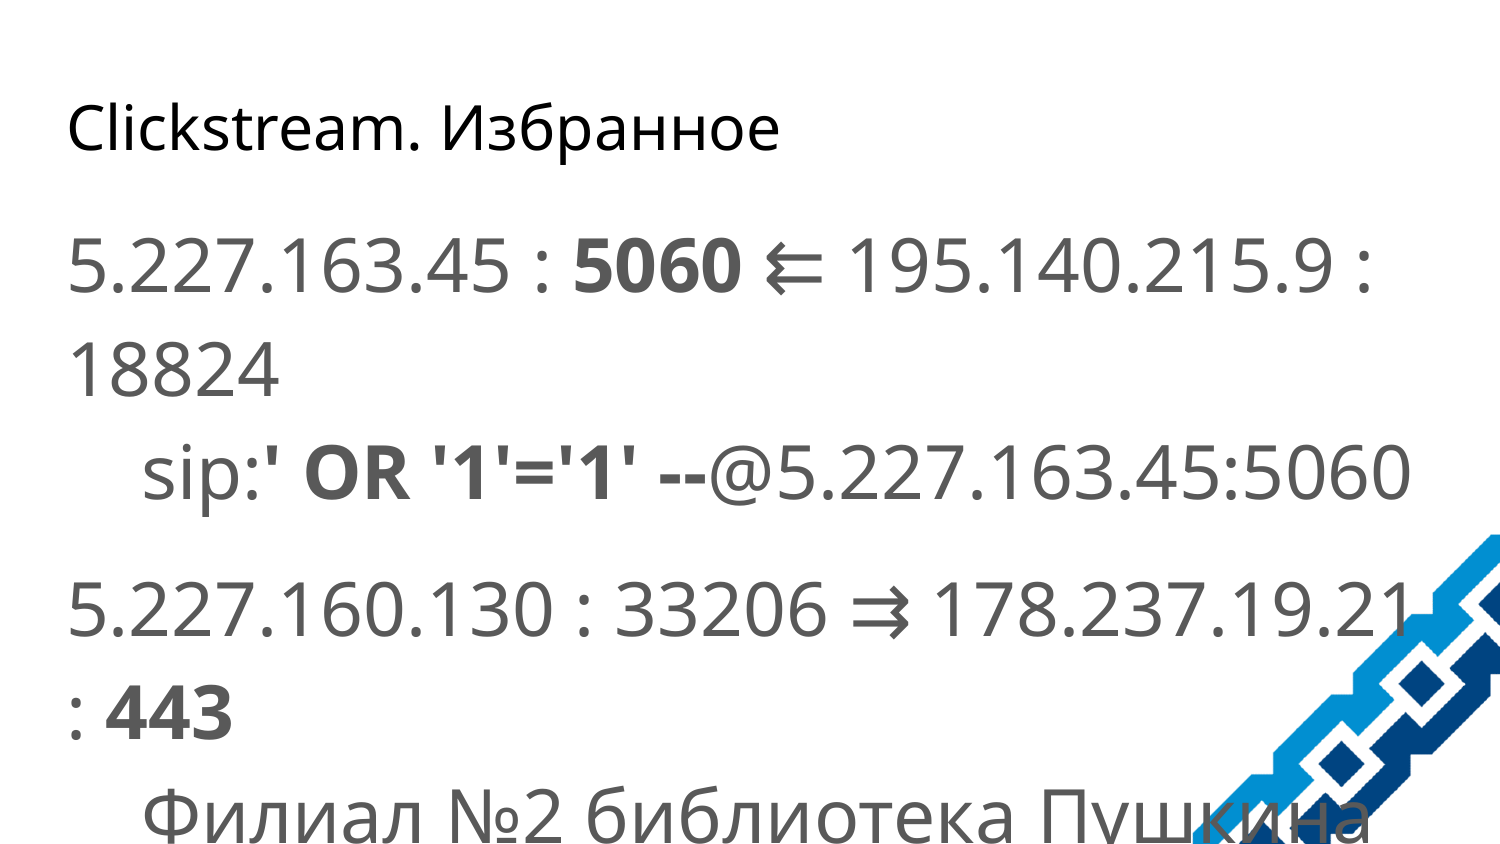

# Clickstream. Избранное
5.227.163.45 : 5060 ⇇ 195.140.215.9 : 18824
	sip:' OR '1'='1' --@5.227.163.45:5060
5.227.160.130 : 33206 ⇉ 178.237.19.21 : 443
	Филиал №2 библиотека Пушкина
	ICQ 697278360